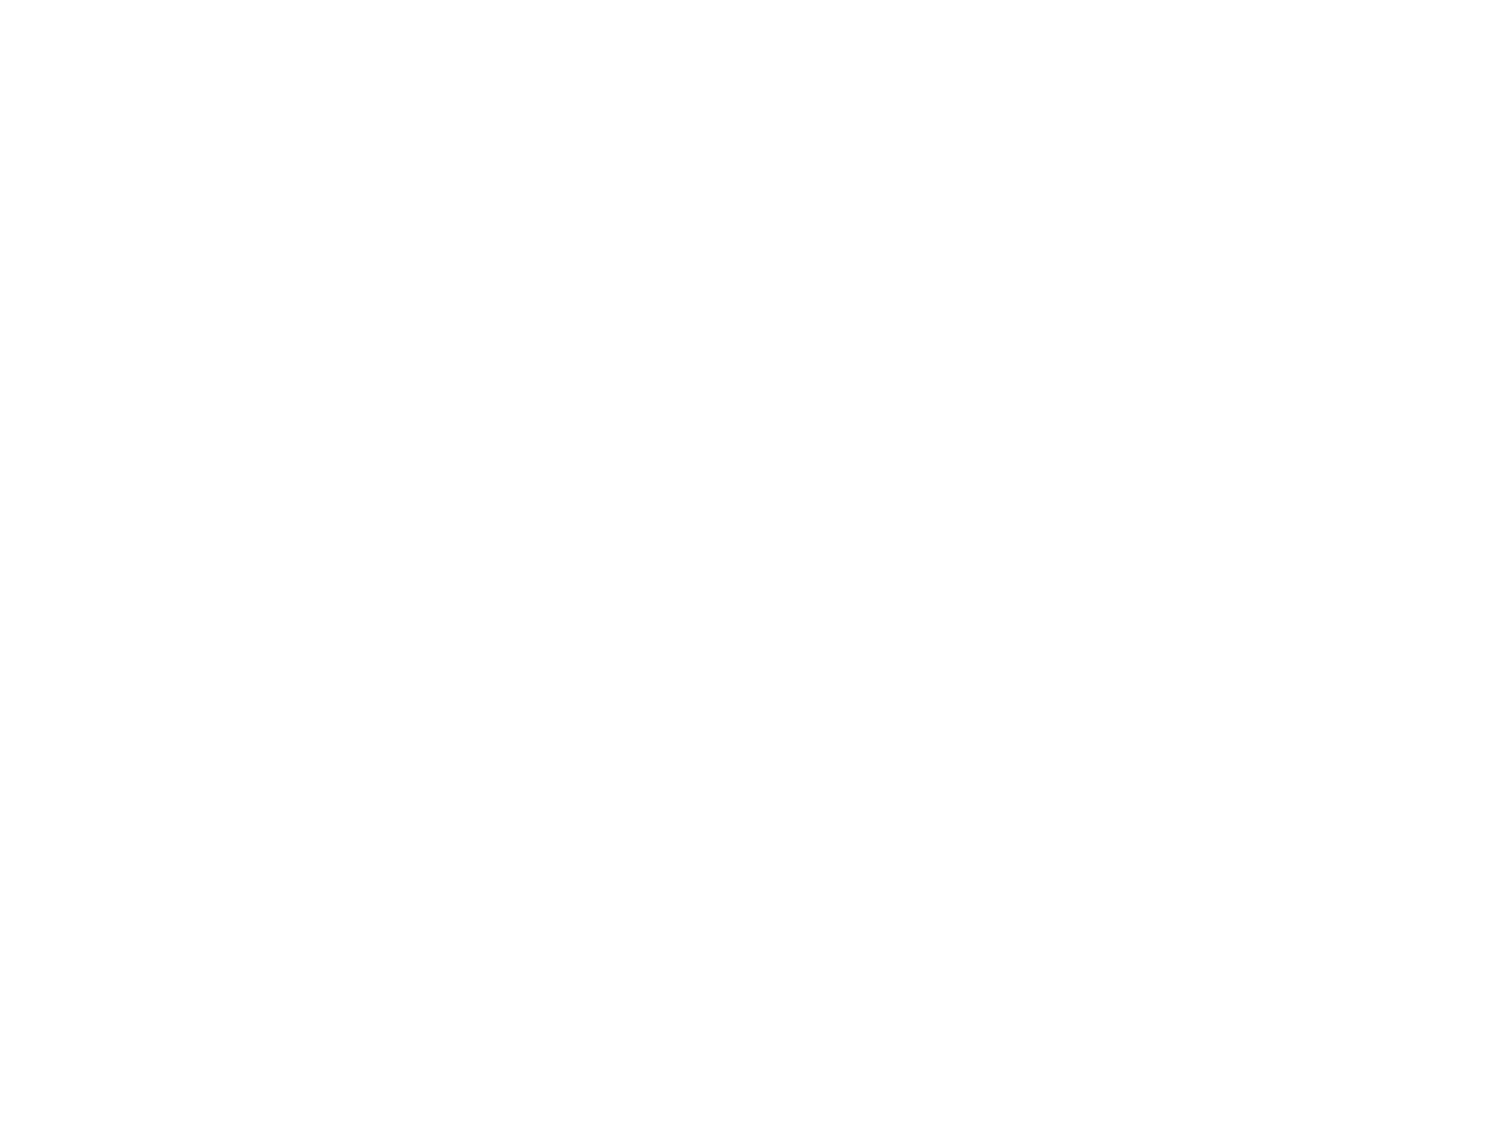

# Transition
Elementary in Middle School setting
Beginning of independence
Lockers
Laptops
Agendas
We’re a bunch of bucket fillers!